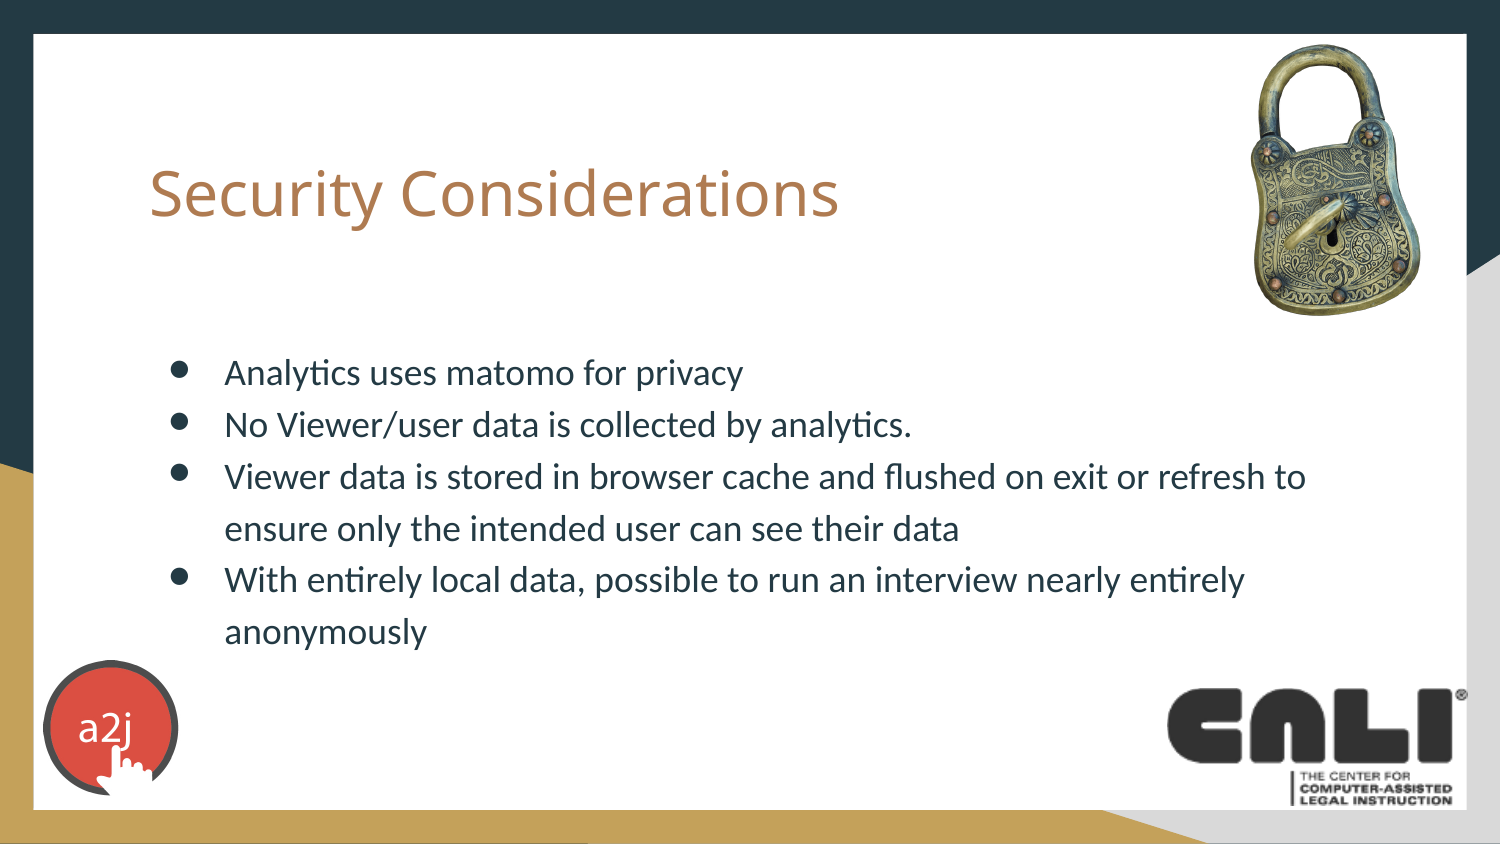

# Security Considerations
Analytics uses matomo for privacy
No Viewer/user data is collected by analytics.
Viewer data is stored in browser cache and flushed on exit or refresh to ensure only the intended user can see their data
With entirely local data, possible to run an interview nearly entirely anonymously